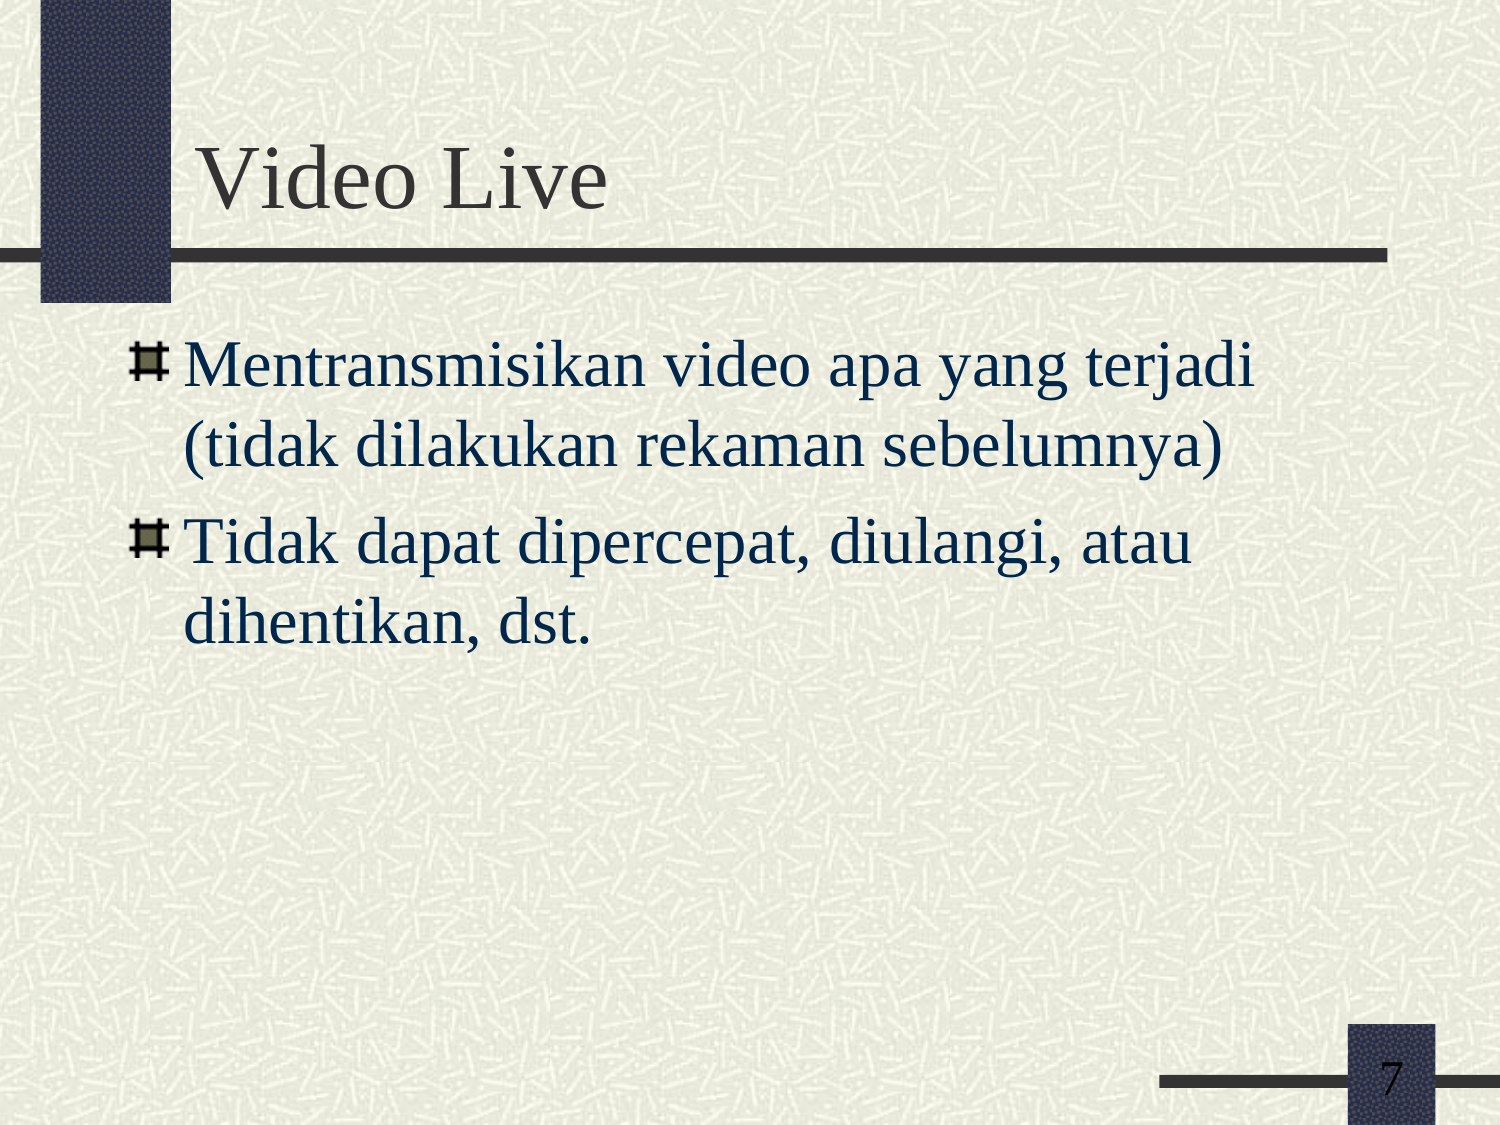

# Video Live
Mentransmisikan video apa yang terjadi (tidak dilakukan rekaman sebelumnya)
Tidak dapat dipercepat, diulangi, atau dihentikan, dst.
7